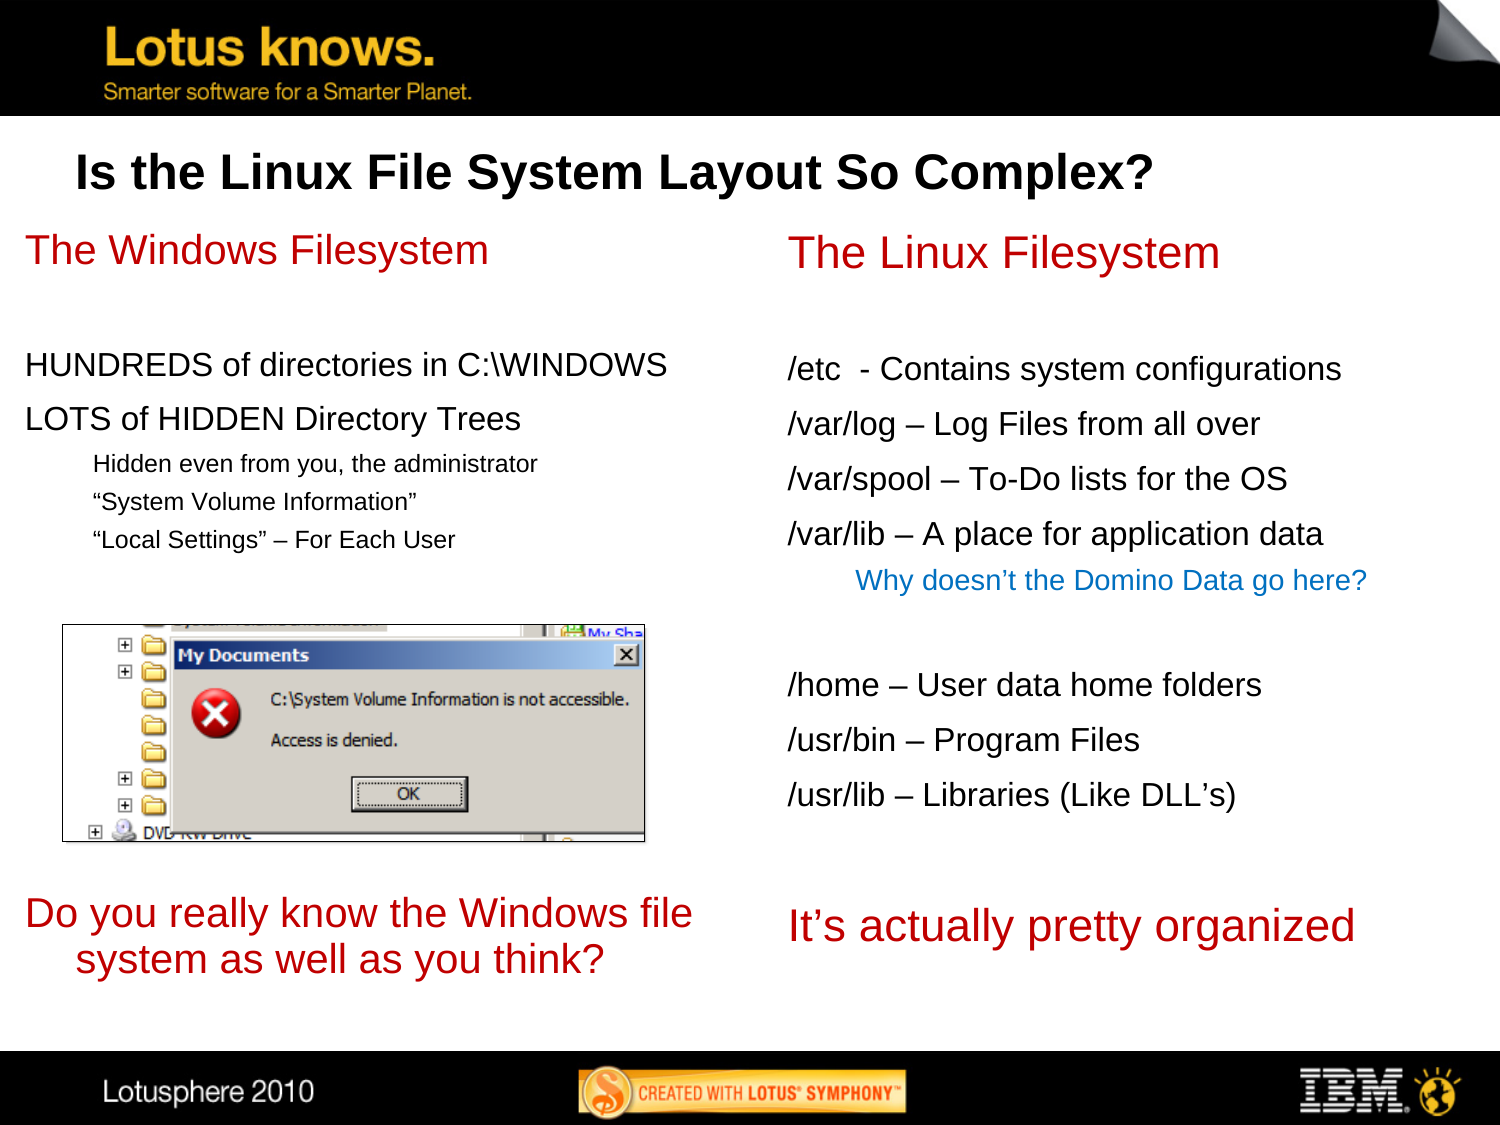

# Is the Linux File System Layout So Complex?
The Linux Filesystem
/etc - Contains system configurations
/var/log – Log Files from all over
/var/spool – To-Do lists for the OS
/var/lib – A place for application data
Why doesn’t the Domino Data go here?
/home – User data home folders
/usr/bin – Program Files
/usr/lib – Libraries (Like DLL’s)
It’s actually pretty organized
The Windows Filesystem
HUNDREDS of directories in C:\WINDOWS
LOTS of HIDDEN Directory Trees
Hidden even from you, the administrator
“System Volume Information”
“Local Settings” – For Each User
Do you really know the Windows file system as well as you think?